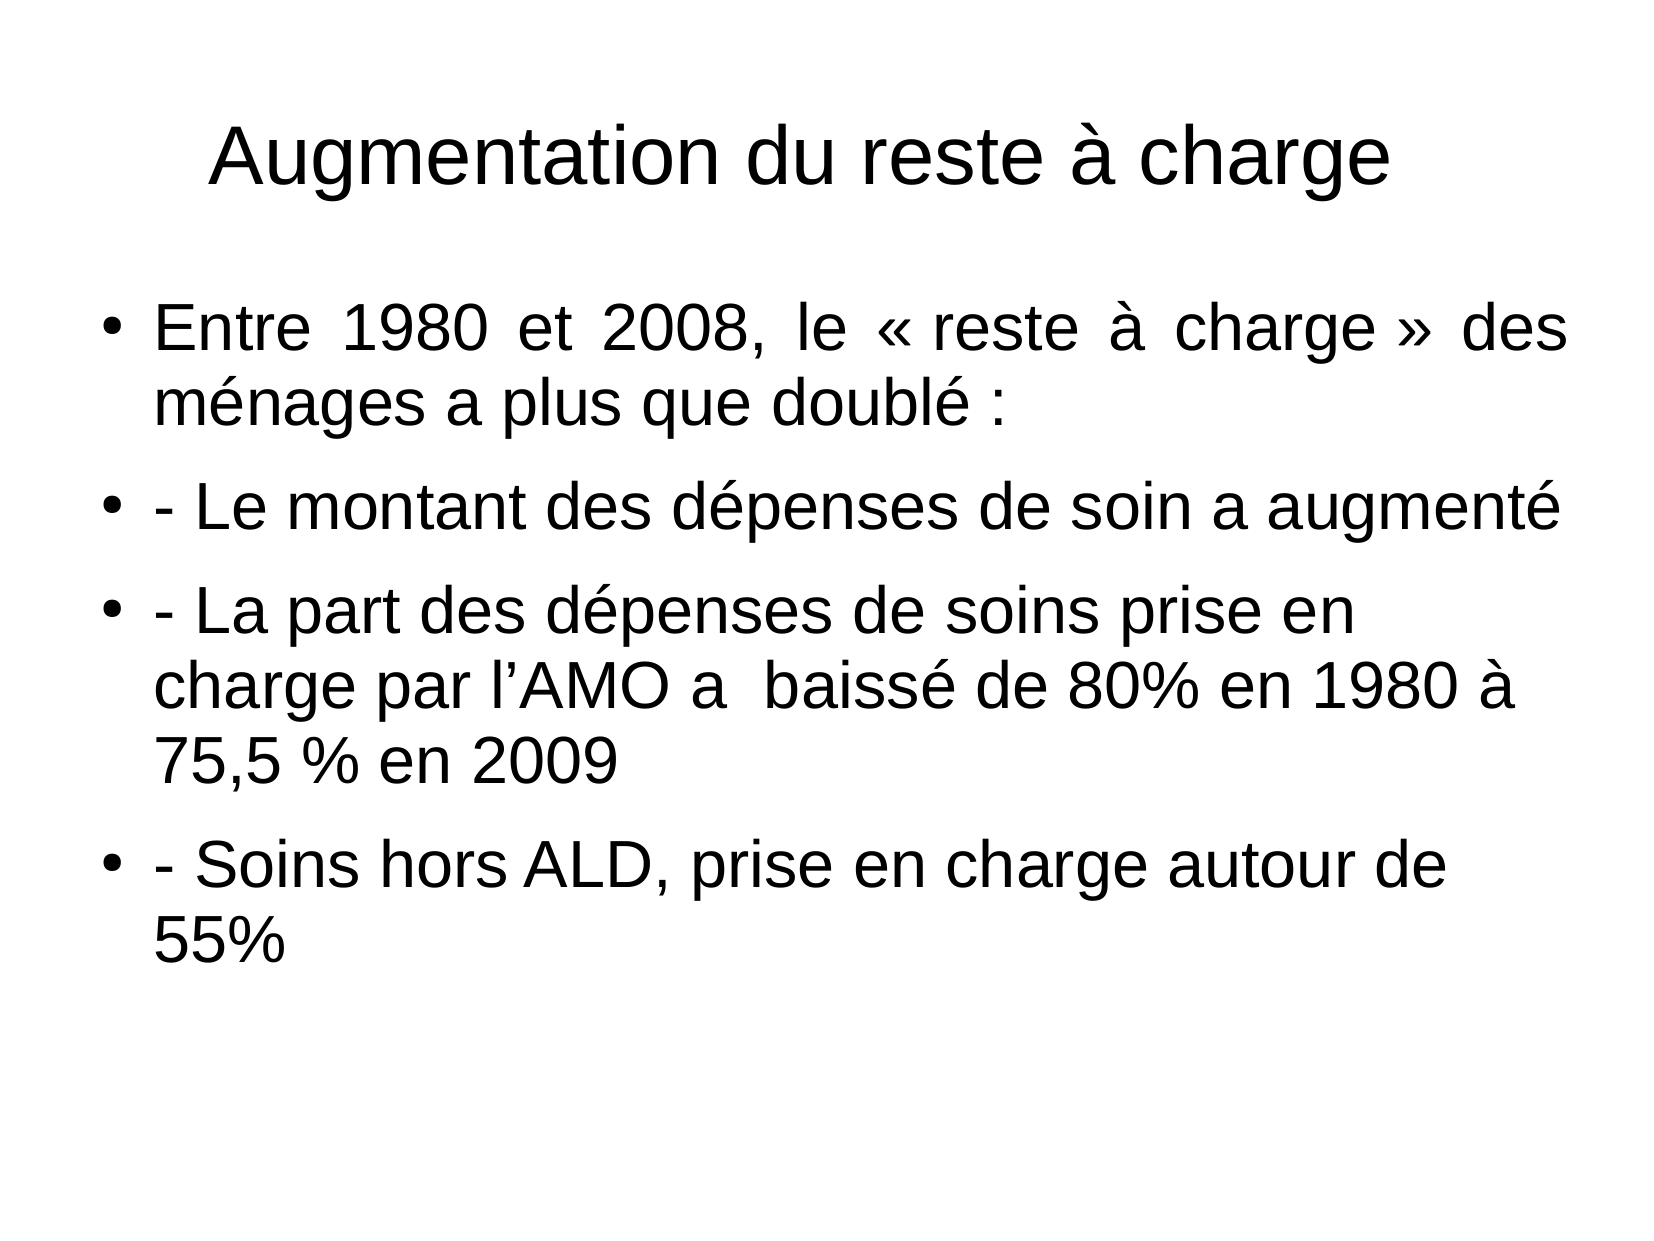

# Augmentation du reste à charge
Entre 1980 et 2008, le « reste à charge » des ménages a plus que doublé :
- Le montant des dépenses de soin a augmenté
- La part des dépenses de soins prise en charge par l’AMO a baissé de 80% en 1980 à 75,5 % en 2009
- Soins hors ALD, prise en charge autour de 55%